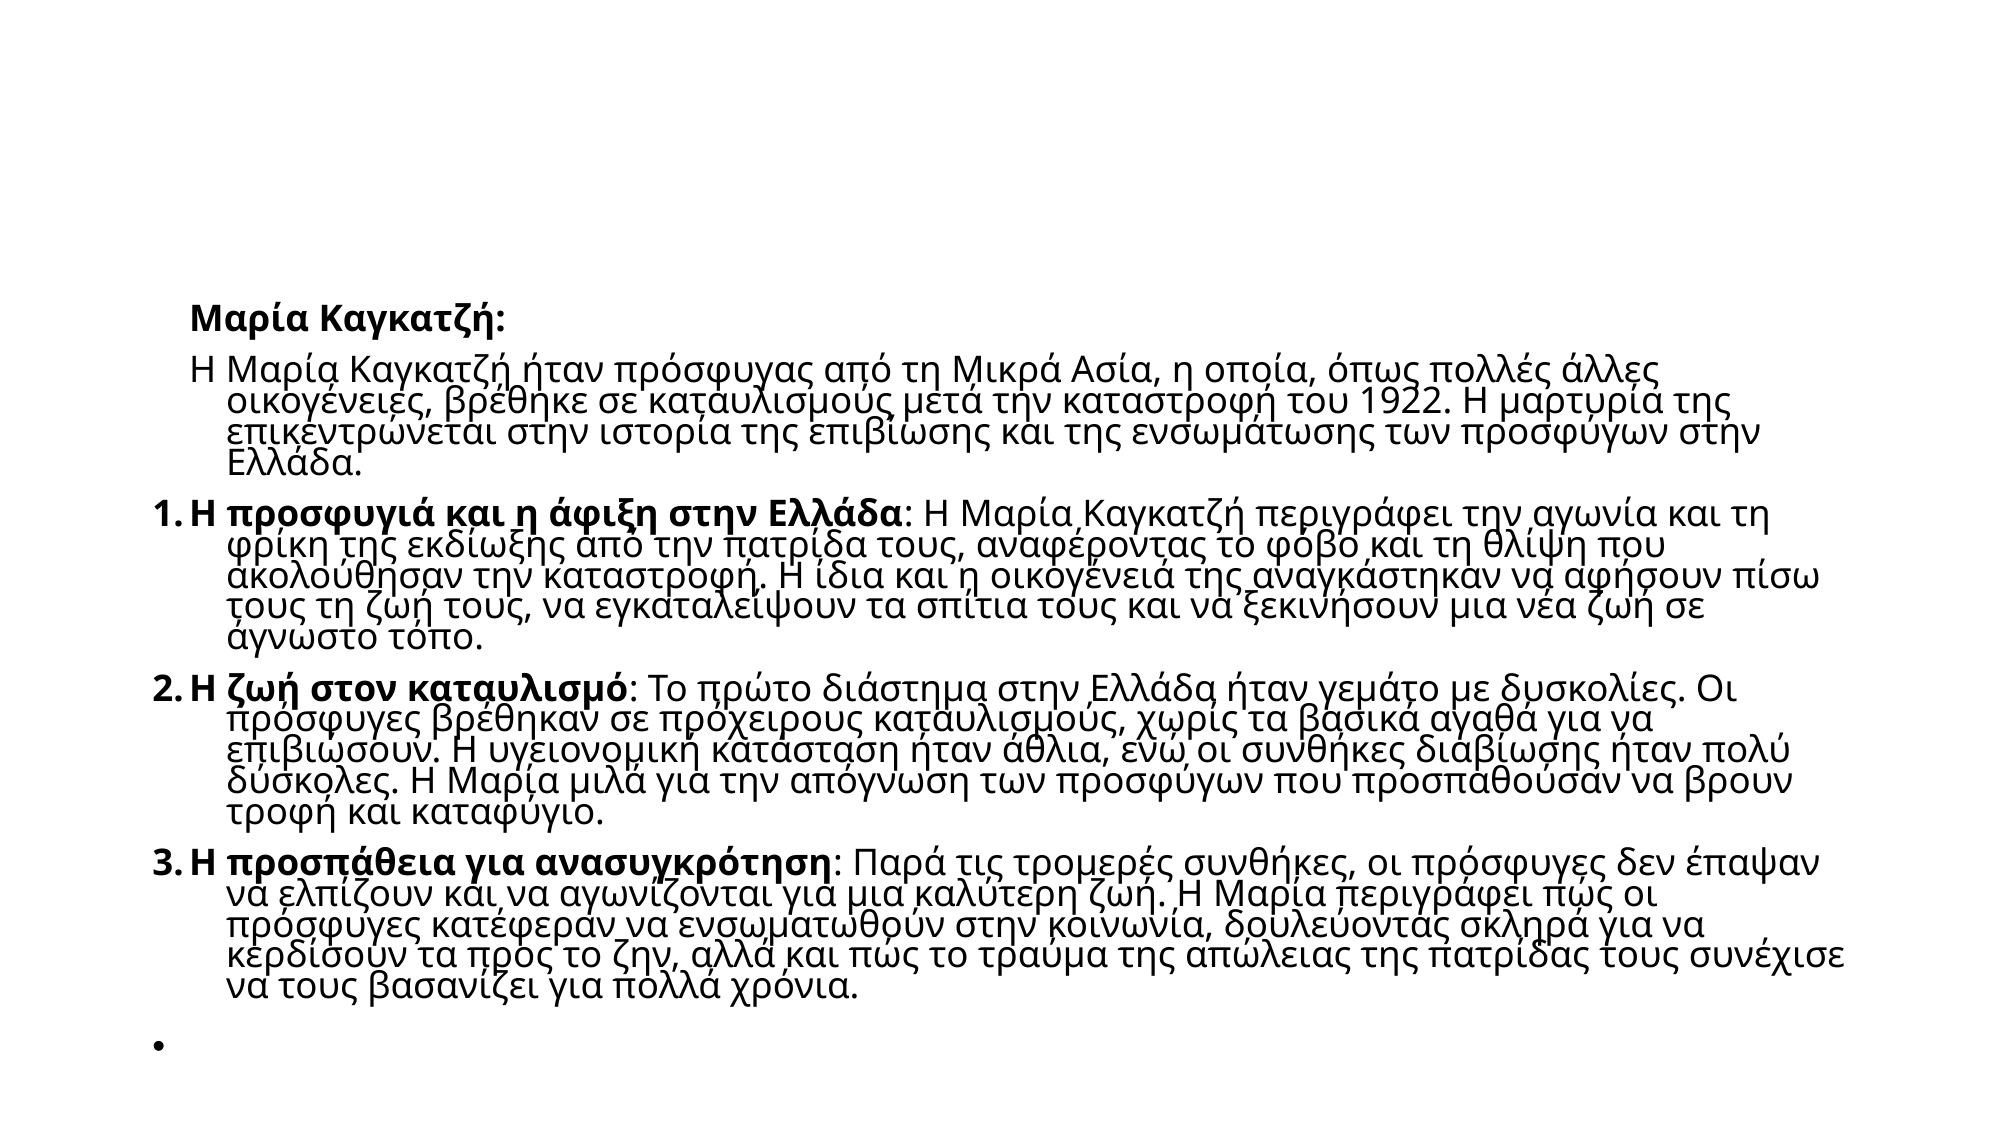

#
Μαρία Καγκατζή:
Η Μαρία Καγκατζή ήταν πρόσφυγας από τη Μικρά Ασία, η οποία, όπως πολλές άλλες οικογένειες, βρέθηκε σε καταυλισμούς μετά την καταστροφή του 1922. Η μαρτυρία της επικεντρώνεται στην ιστορία της επιβίωσης και της ενσωμάτωσης των προσφύγων στην Ελλάδα.
Η προσφυγιά και η άφιξη στην Ελλάδα: Η Μαρία Καγκατζή περιγράφει την αγωνία και τη φρίκη της εκδίωξης από την πατρίδα τους, αναφέροντας το φόβο και τη θλίψη που ακολούθησαν την καταστροφή. Η ίδια και η οικογένειά της αναγκάστηκαν να αφήσουν πίσω τους τη ζωή τους, να εγκαταλείψουν τα σπίτια τους και να ξεκινήσουν μια νέα ζωή σε άγνωστο τόπο.
Η ζωή στον καταυλισμό: Το πρώτο διάστημα στην Ελλάδα ήταν γεμάτο με δυσκολίες. Οι πρόσφυγες βρέθηκαν σε πρόχειρους καταυλισμούς, χωρίς τα βασικά αγαθά για να επιβιώσουν. Η υγειονομική κατάσταση ήταν άθλια, ενώ οι συνθήκες διαβίωσης ήταν πολύ δύσκολες. Η Μαρία μιλά για την απόγνωση των προσφύγων που προσπαθούσαν να βρουν τροφή και καταφύγιο.
Η προσπάθεια για ανασυγκρότηση: Παρά τις τρομερές συνθήκες, οι πρόσφυγες δεν έπαψαν να ελπίζουν και να αγωνίζονται για μια καλύτερη ζωή. Η Μαρία περιγράφει πώς οι πρόσφυγες κατέφεραν να ενσωματωθούν στην κοινωνία, δουλεύοντας σκληρά για να κερδίσουν τα προς το ζην, αλλά και πώς το τραύμα της απώλειας της πατρίδας τους συνέχισε να τους βασανίζει για πολλά χρόνια.